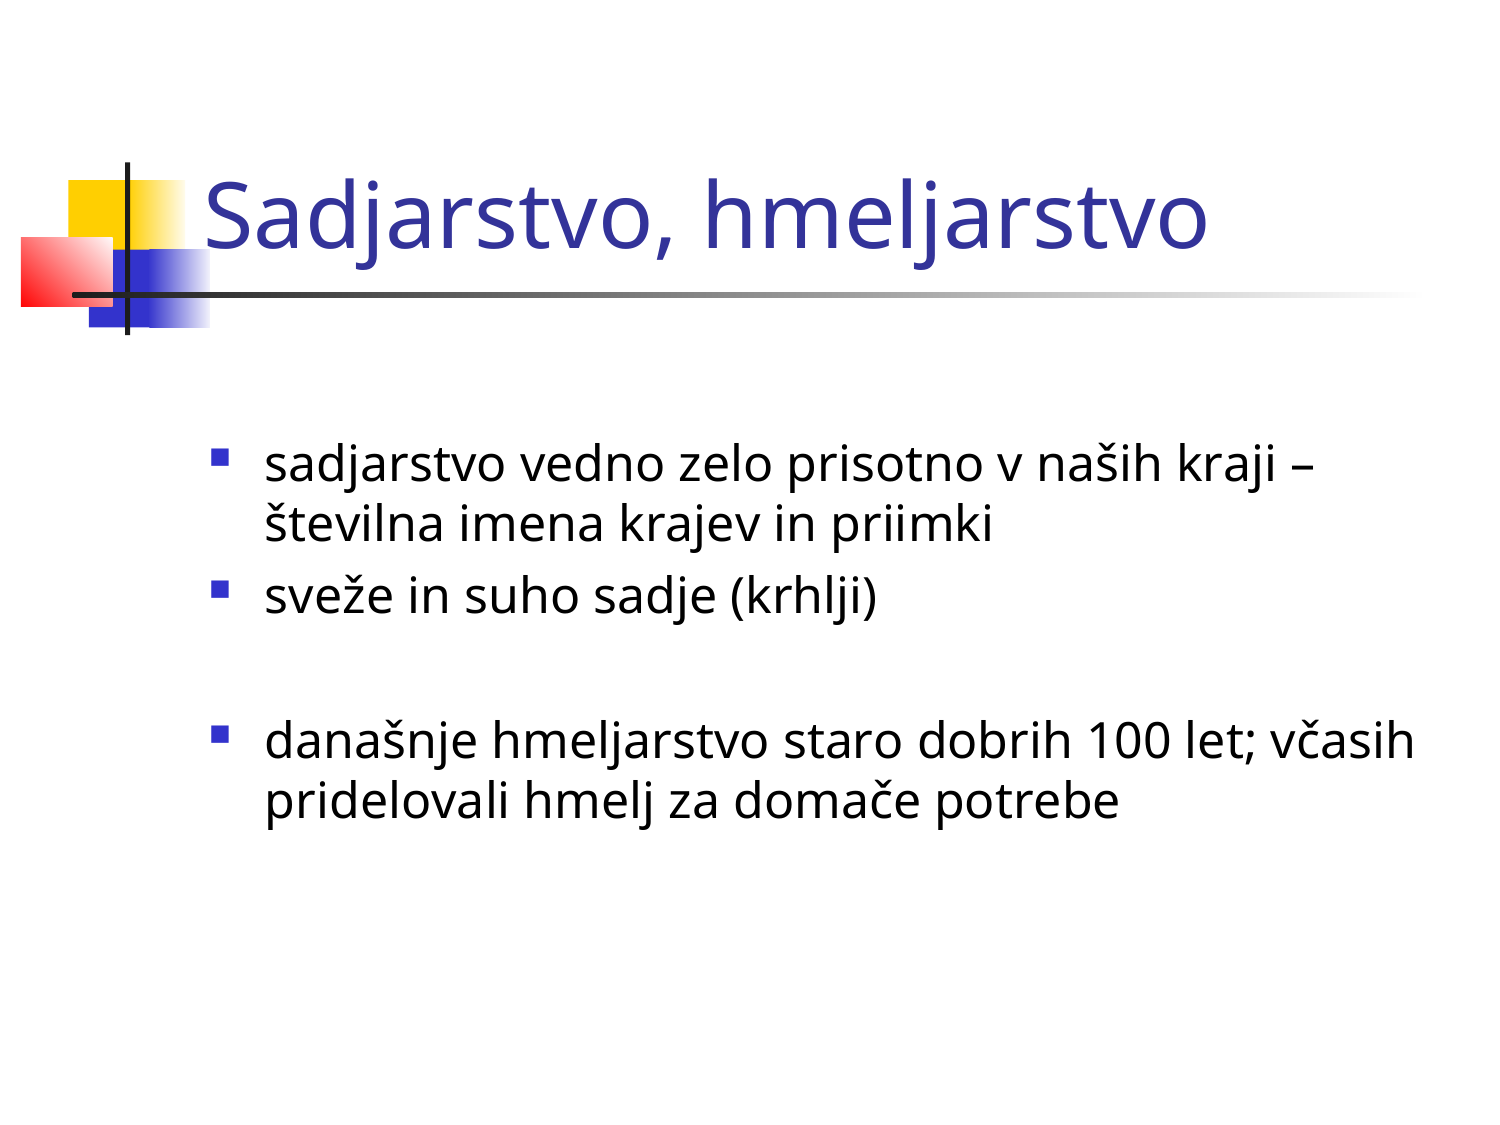

# Sadjarstvo, hmeljarstvo
sadjarstvo vedno zelo prisotno v naših kraji – številna imena krajev in priimki
sveže in suho sadje (krhlji)
današnje hmeljarstvo staro dobrih 100 let; včasih pridelovali hmelj za domače potrebe